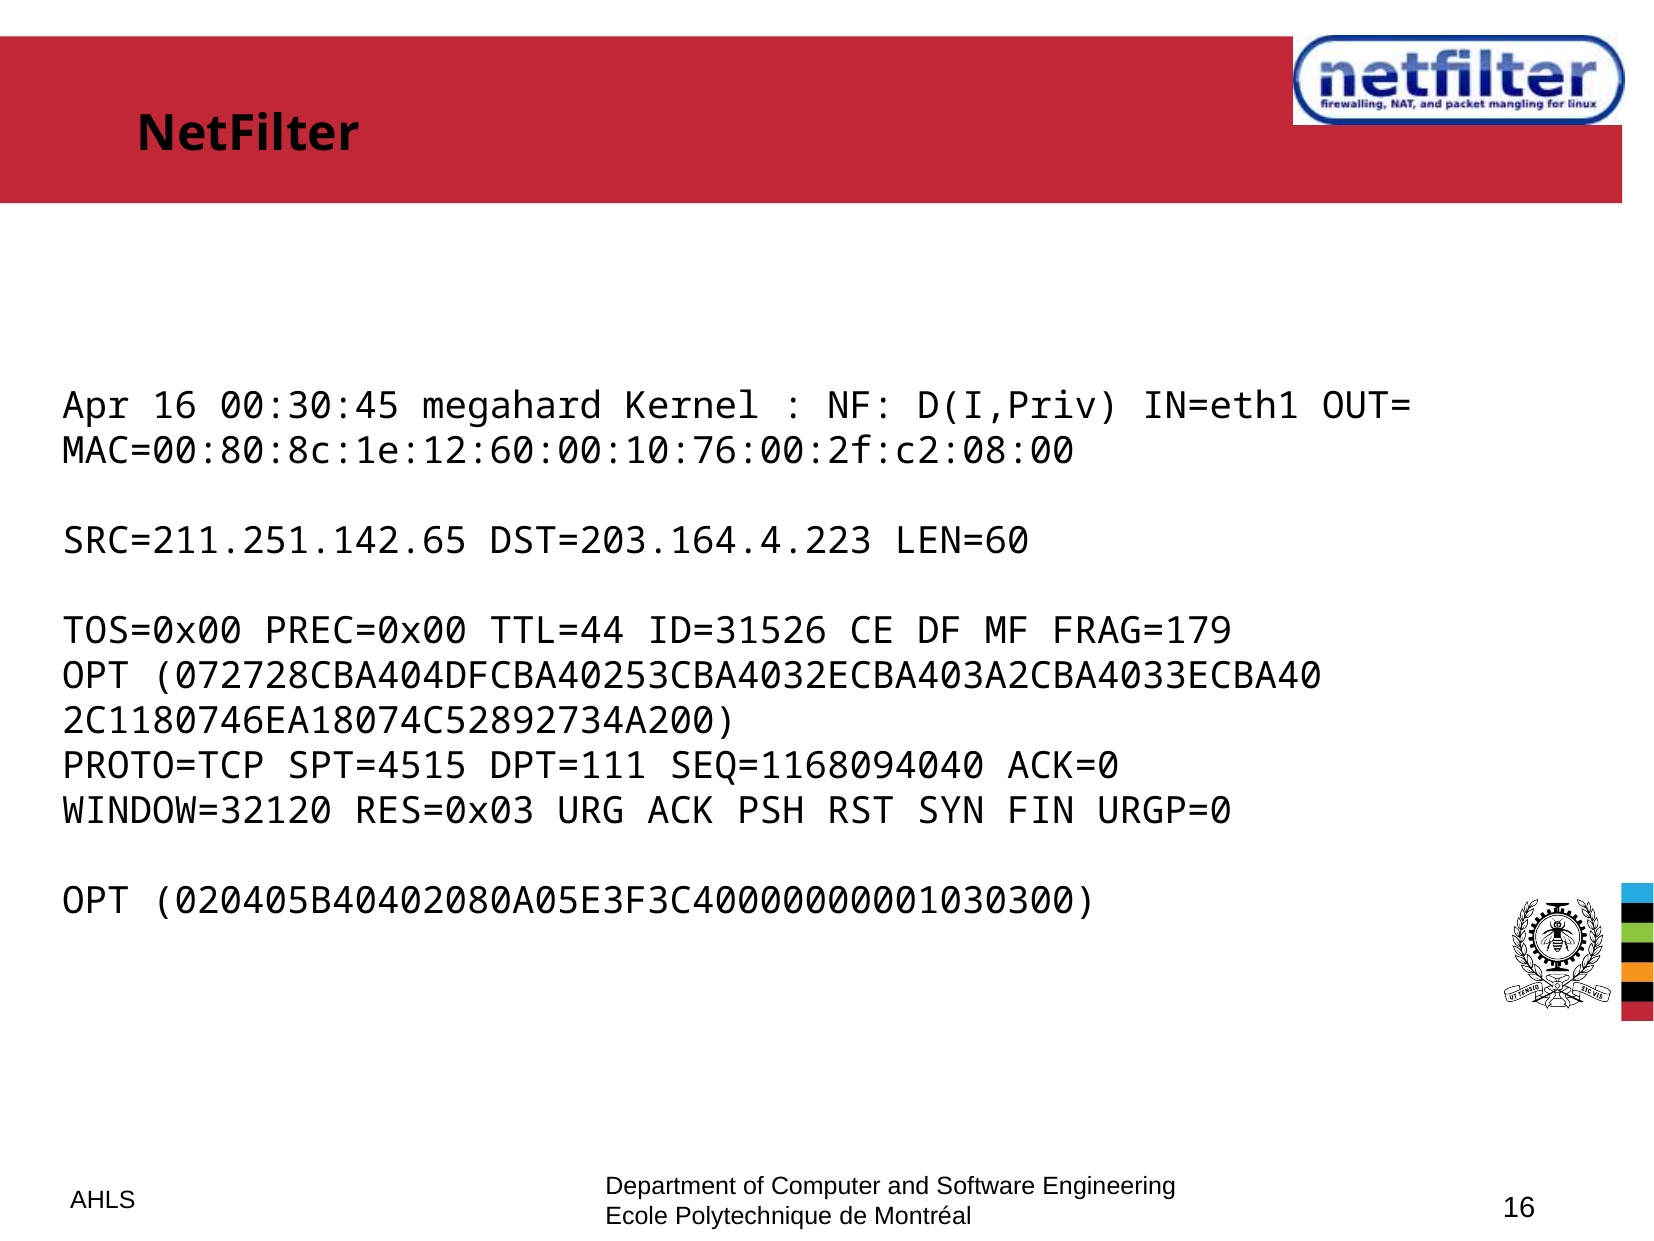

# NetFilter
Apr 16 00:30:45 megahard Kernel : NF: D(I,Priv) IN=eth1 OUT=
MAC=00:80:8c:1e:12:60:00:10:76:00:2f:c2:08:00
SRC=211.251.142.65 DST=203.164.4.223 LEN=60
TOS=0x00 PREC=0x00 TTL=44 ID=31526 CE DF MF FRAG=179
OPT (072728CBA404DFCBA40253CBA4032ECBA403A2CBA4033ECBA40
2C1180746EA18074C52892734A200)
PROTO=TCP SPT=4515 DPT=111 SEQ=1168094040 ACK=0
WINDOW=32120 RES=0x03 URG ACK PSH RST SYN FIN URGP=0
OPT (020405B40402080A05E3F3C40000000001030300)